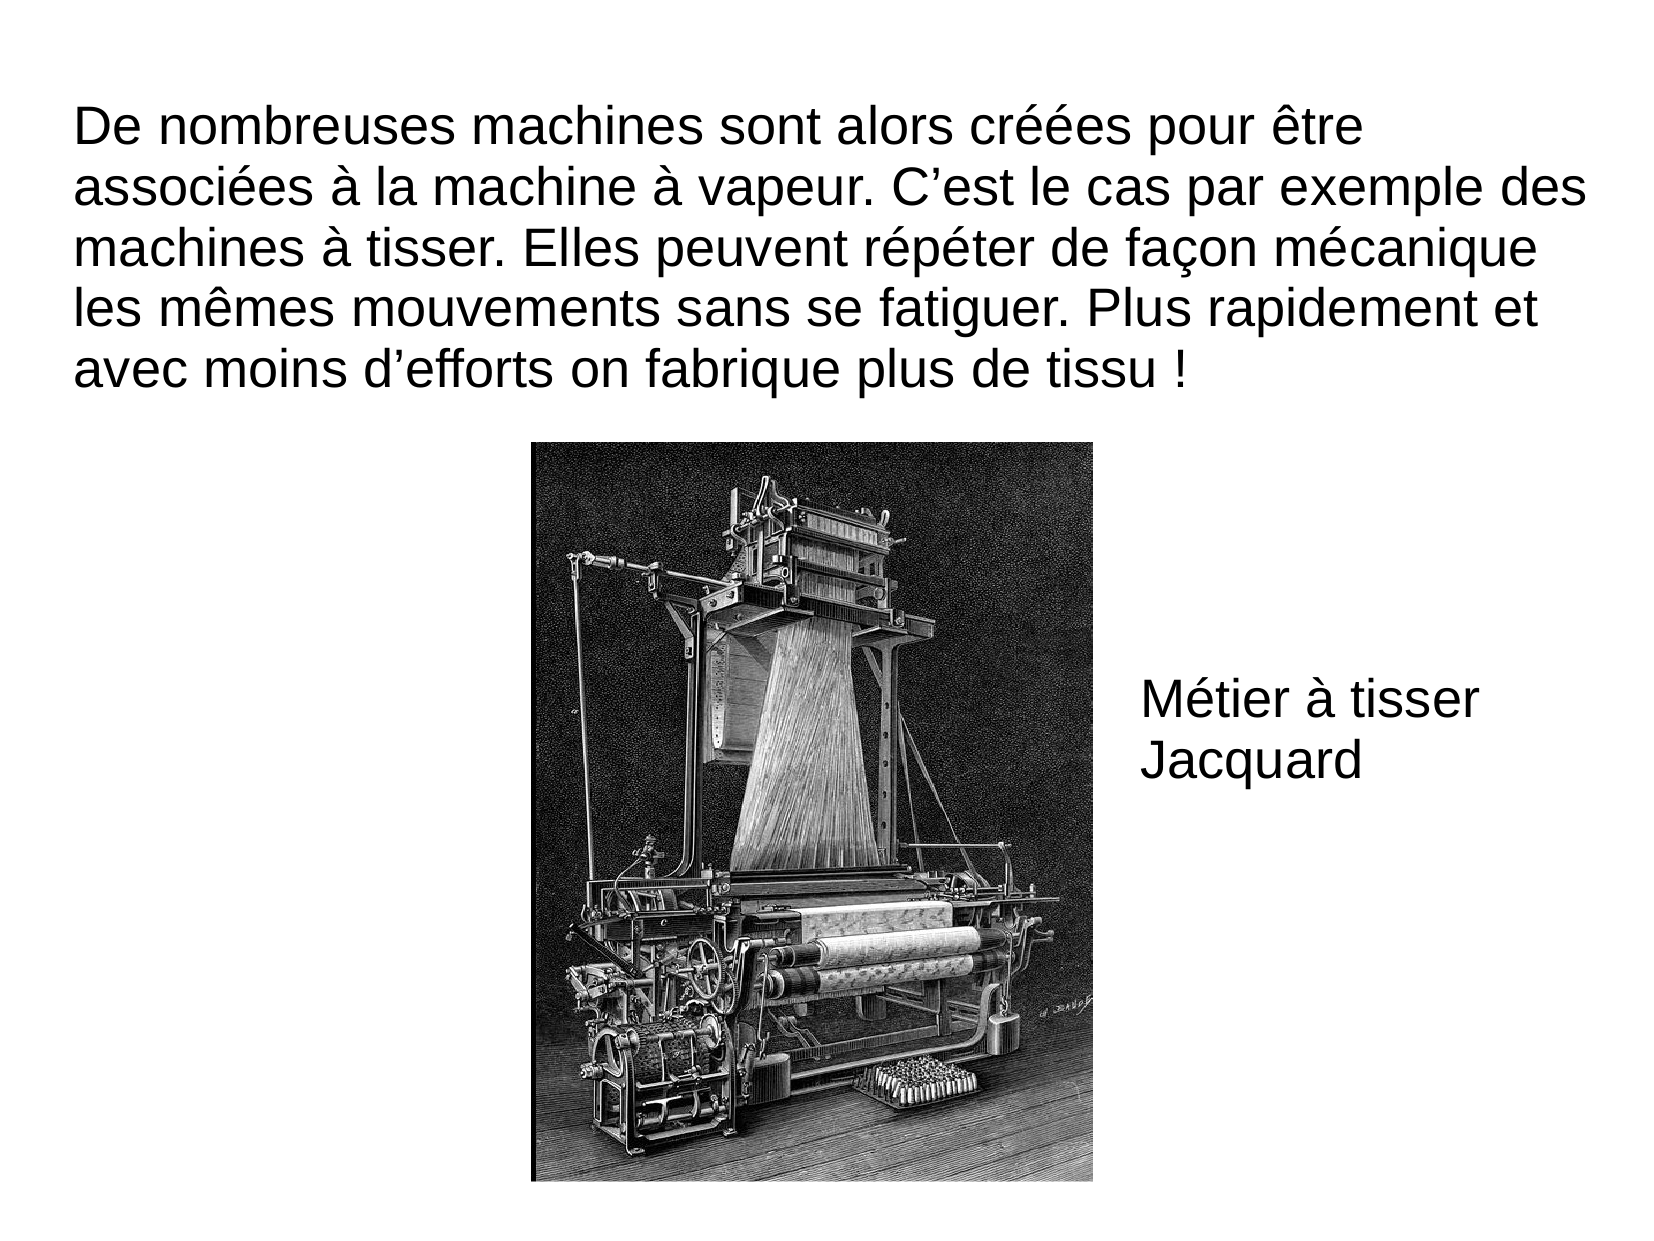

De nombreuses machines sont alors créées pour être associées à la machine à vapeur. C’est le cas par exemple des machines à tisser. Elles peuvent répéter de façon mécanique les mêmes mouvements sans se fatiguer. Plus rapidement et avec moins d’efforts on fabrique plus de tissu !
Métier à tisser Jacquard